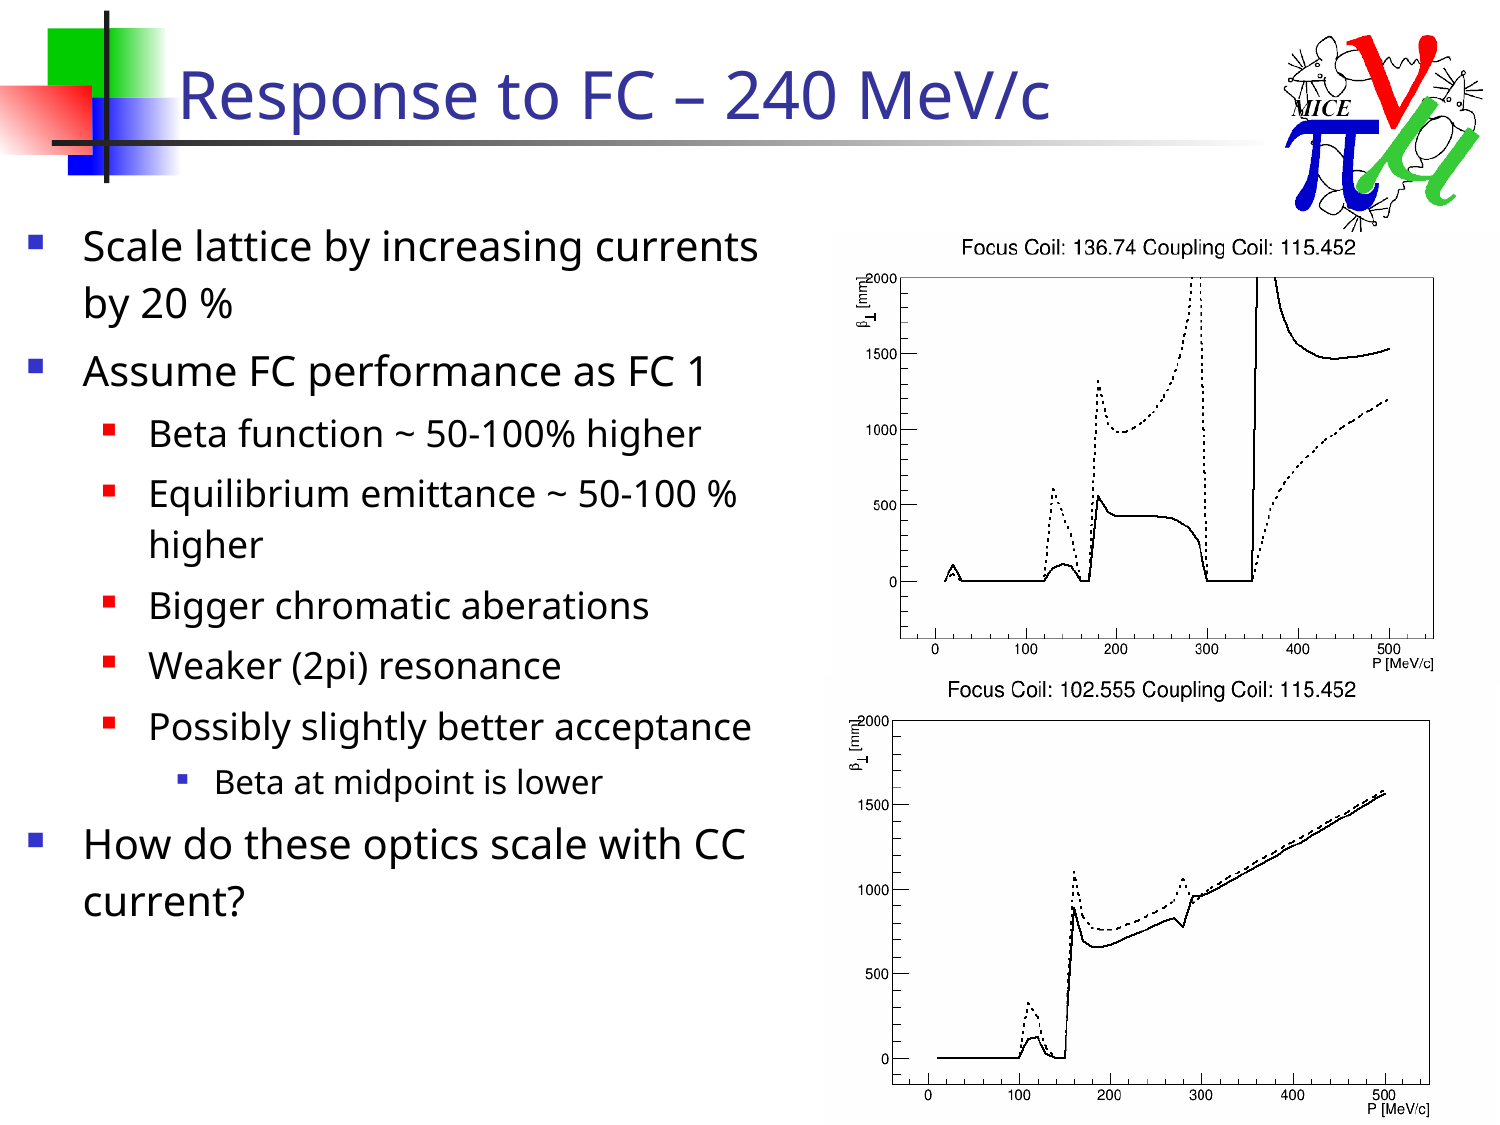

# Response to FC – 240 MeV/c
Scale lattice by increasing currents by 20 %
Assume FC performance as FC 1
Beta function ~ 50-100% higher
Equilibrium emittance ~ 50-100 % higher
Bigger chromatic aberations
Weaker (2pi) resonance
Possibly slightly better acceptance
Beta at midpoint is lower
How do these optics scale with CC current?